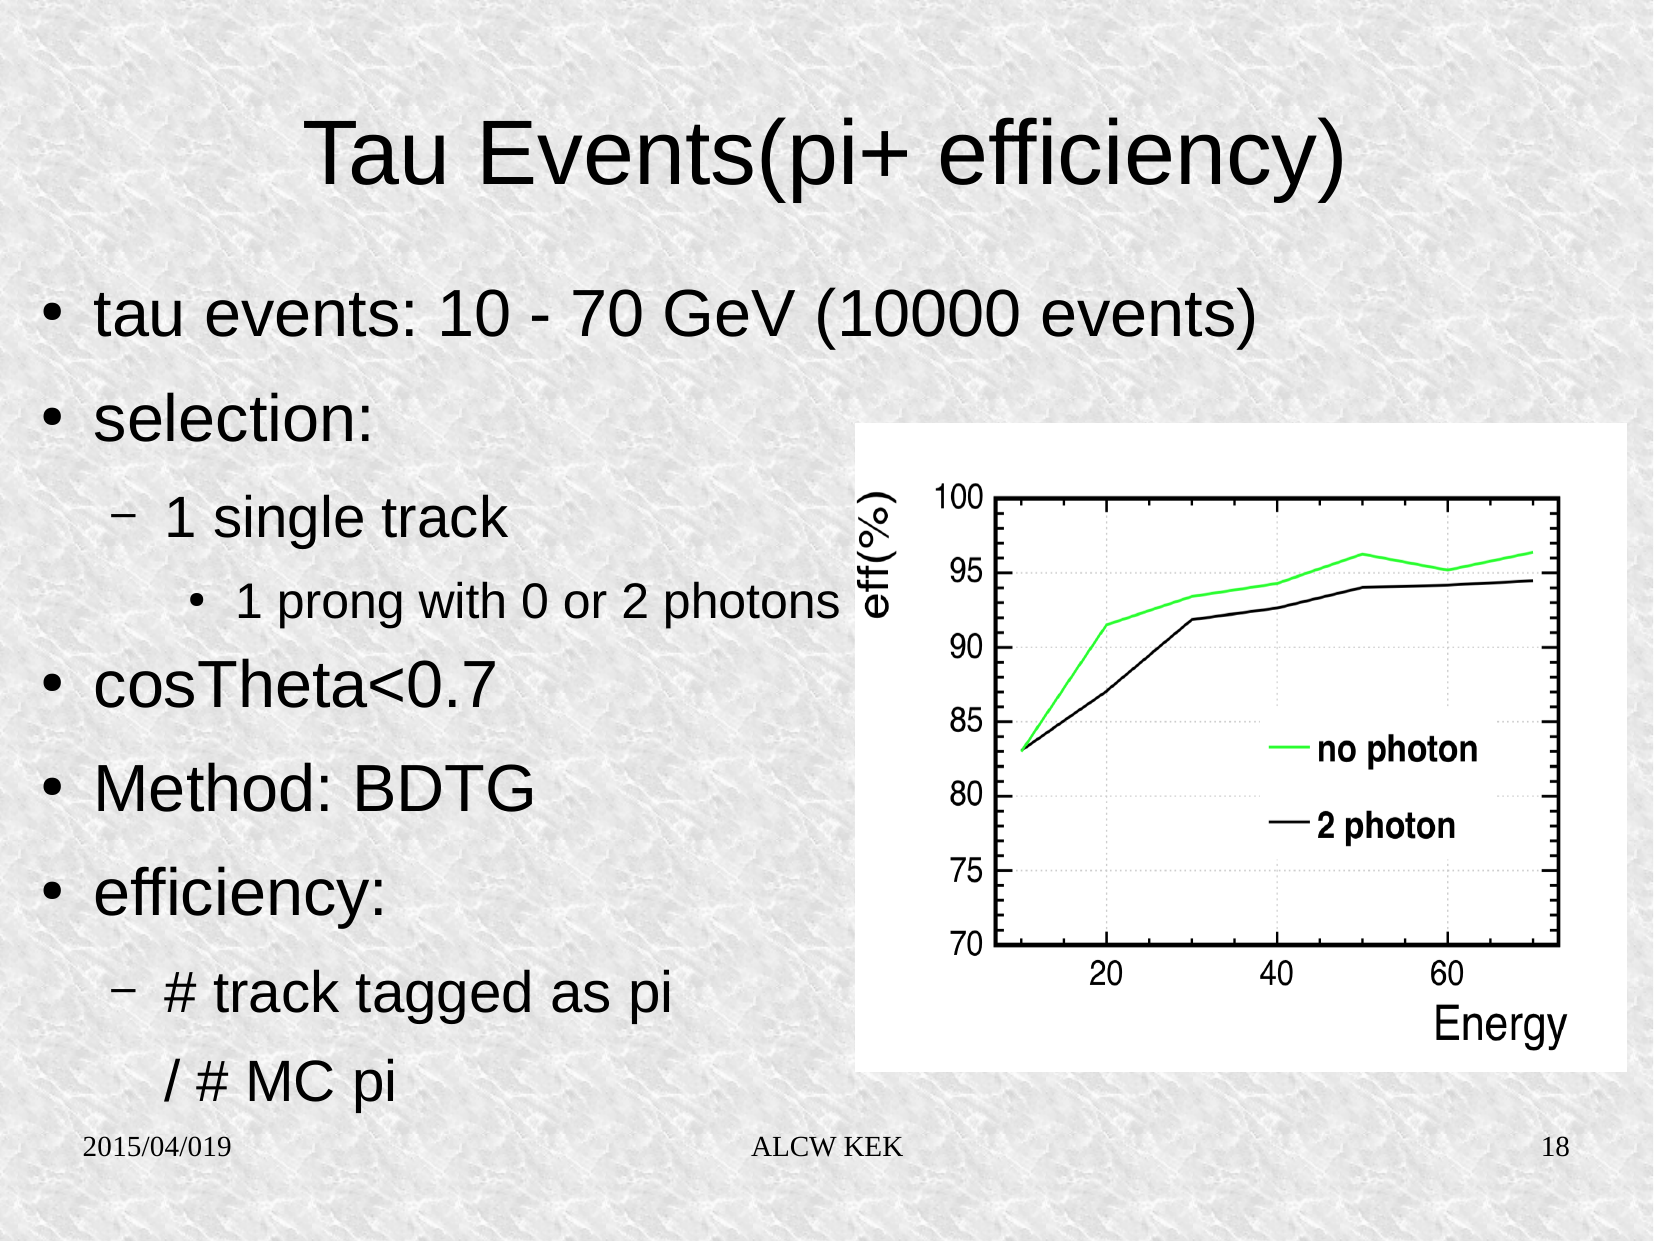

# Tau Events(pi+ efficiency)
tau events: 10 - 70 GeV (10000 events)
selection:
1 single track
1 prong with  0 or 2 photons
cosTheta<0.7
Method: BDTG
efficiency:
# track tagged as  pi
/ # MC pi
2015/04/019
ALCW KEK
18